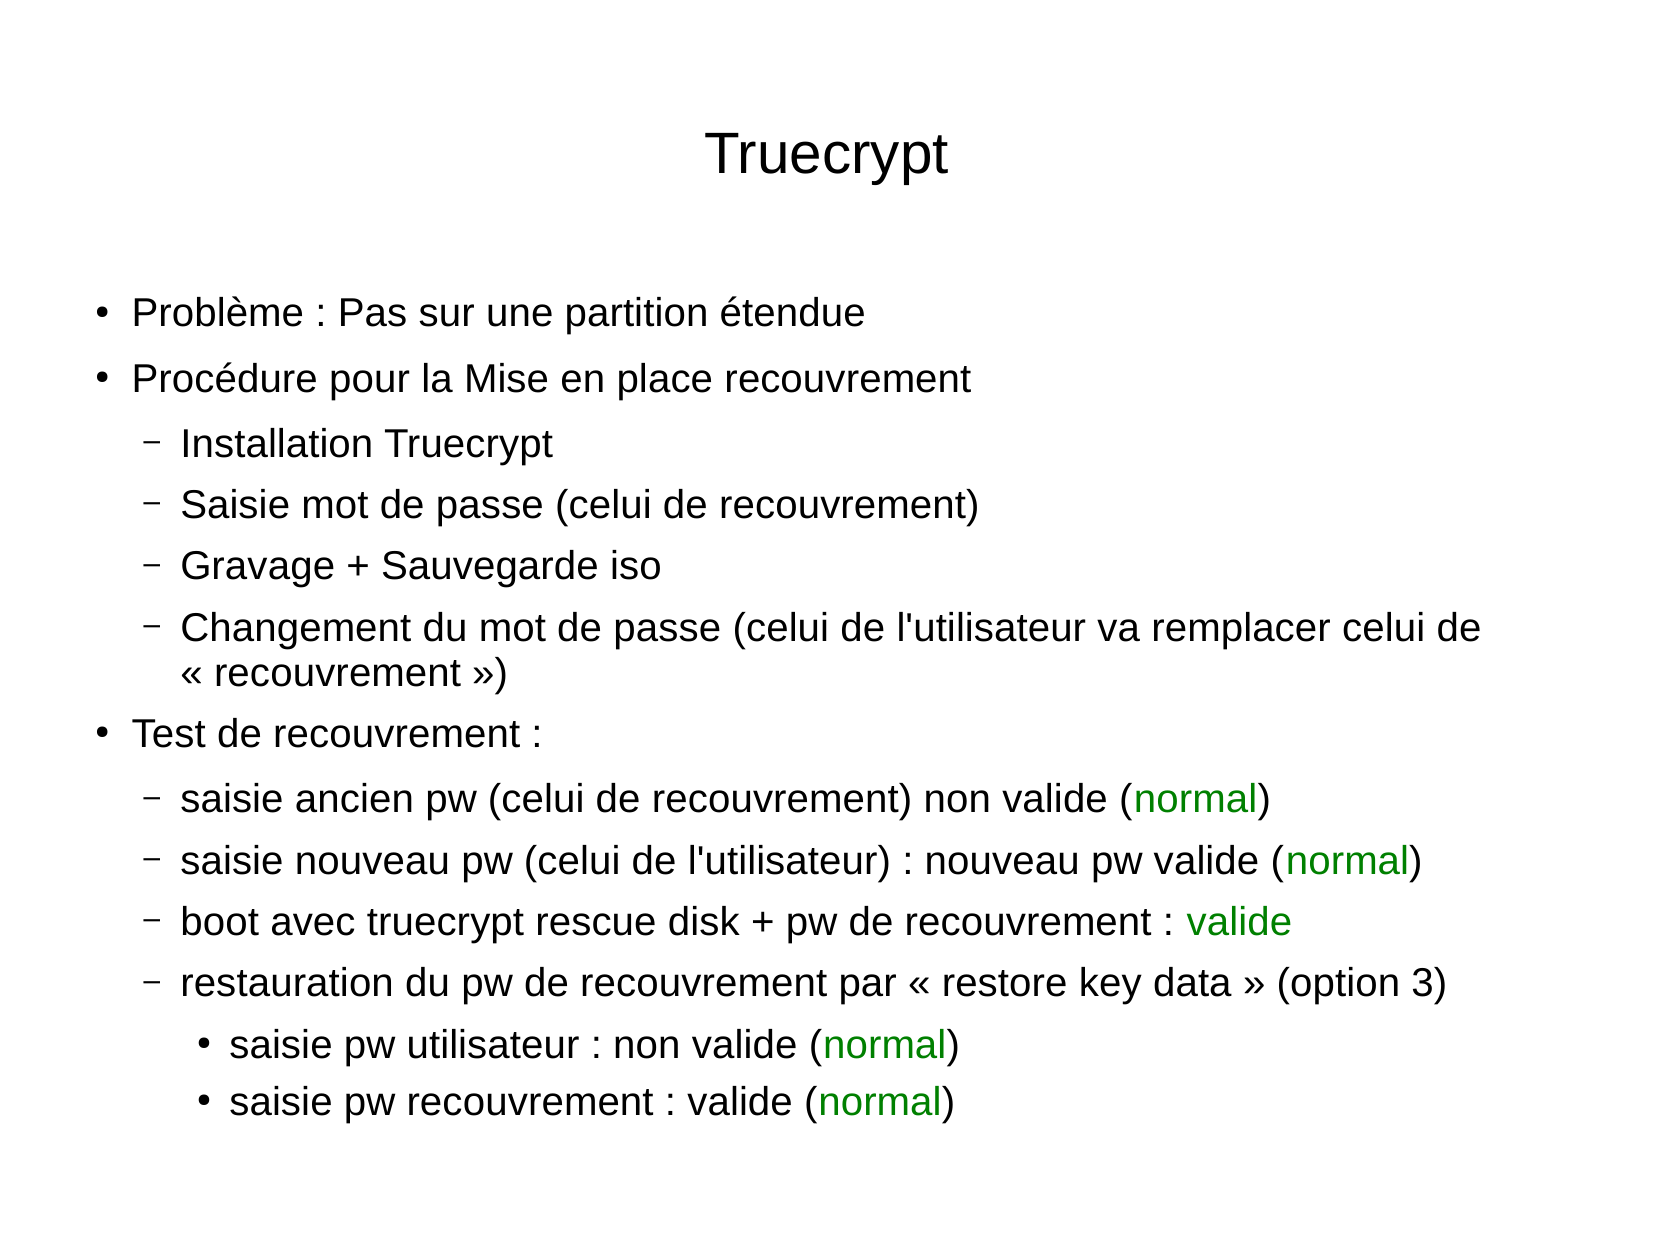

# Truecrypt
Problème : Pas sur une partition étendue
Procédure pour la Mise en place recouvrement
Installation Truecrypt
Saisie mot de passe (celui de recouvrement)
Gravage + Sauvegarde iso
Changement du mot de passe (celui de l'utilisateur va remplacer celui de « recouvrement »)
Test de recouvrement :
saisie ancien pw (celui de recouvrement) non valide (normal)
saisie nouveau pw (celui de l'utilisateur) : nouveau pw valide (normal)
boot avec truecrypt rescue disk + pw de recouvrement : valide
restauration du pw de recouvrement par « restore key data » (option 3)
saisie pw utilisateur : non valide (normal)
saisie pw recouvrement : valide (normal)